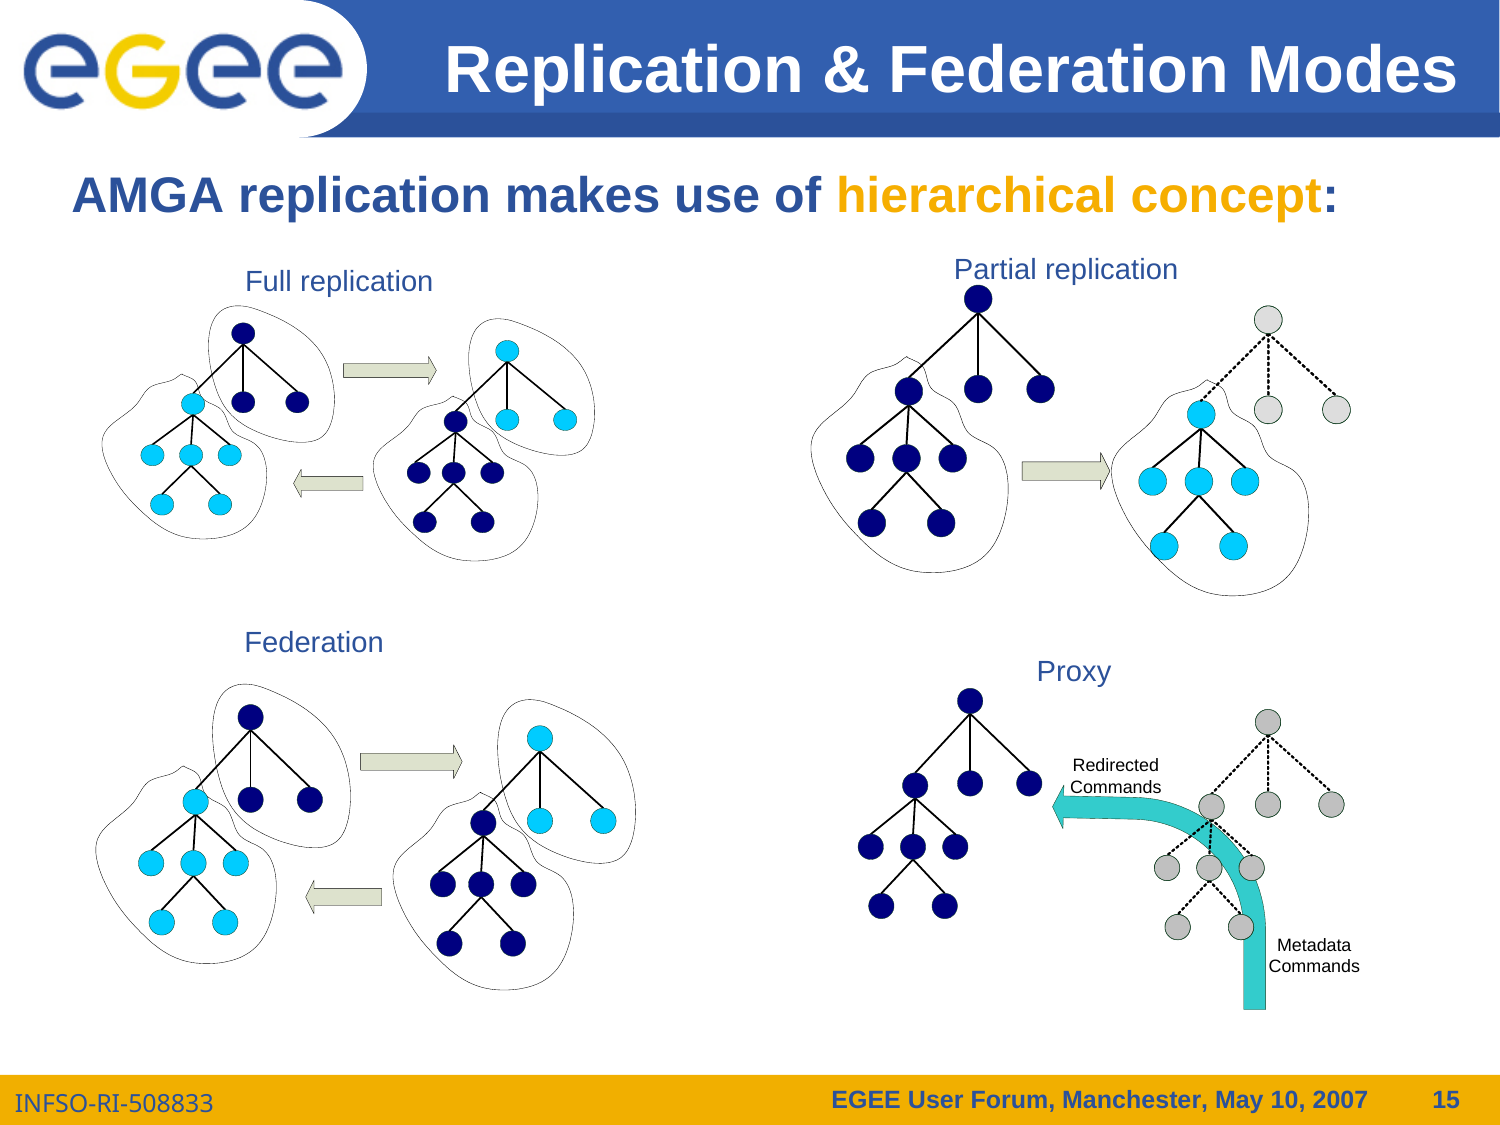

# Replication & Federation Modes
AMGA replication makes use of hierarchical concept:
Partial replication
Full replication
Federation
Proxy